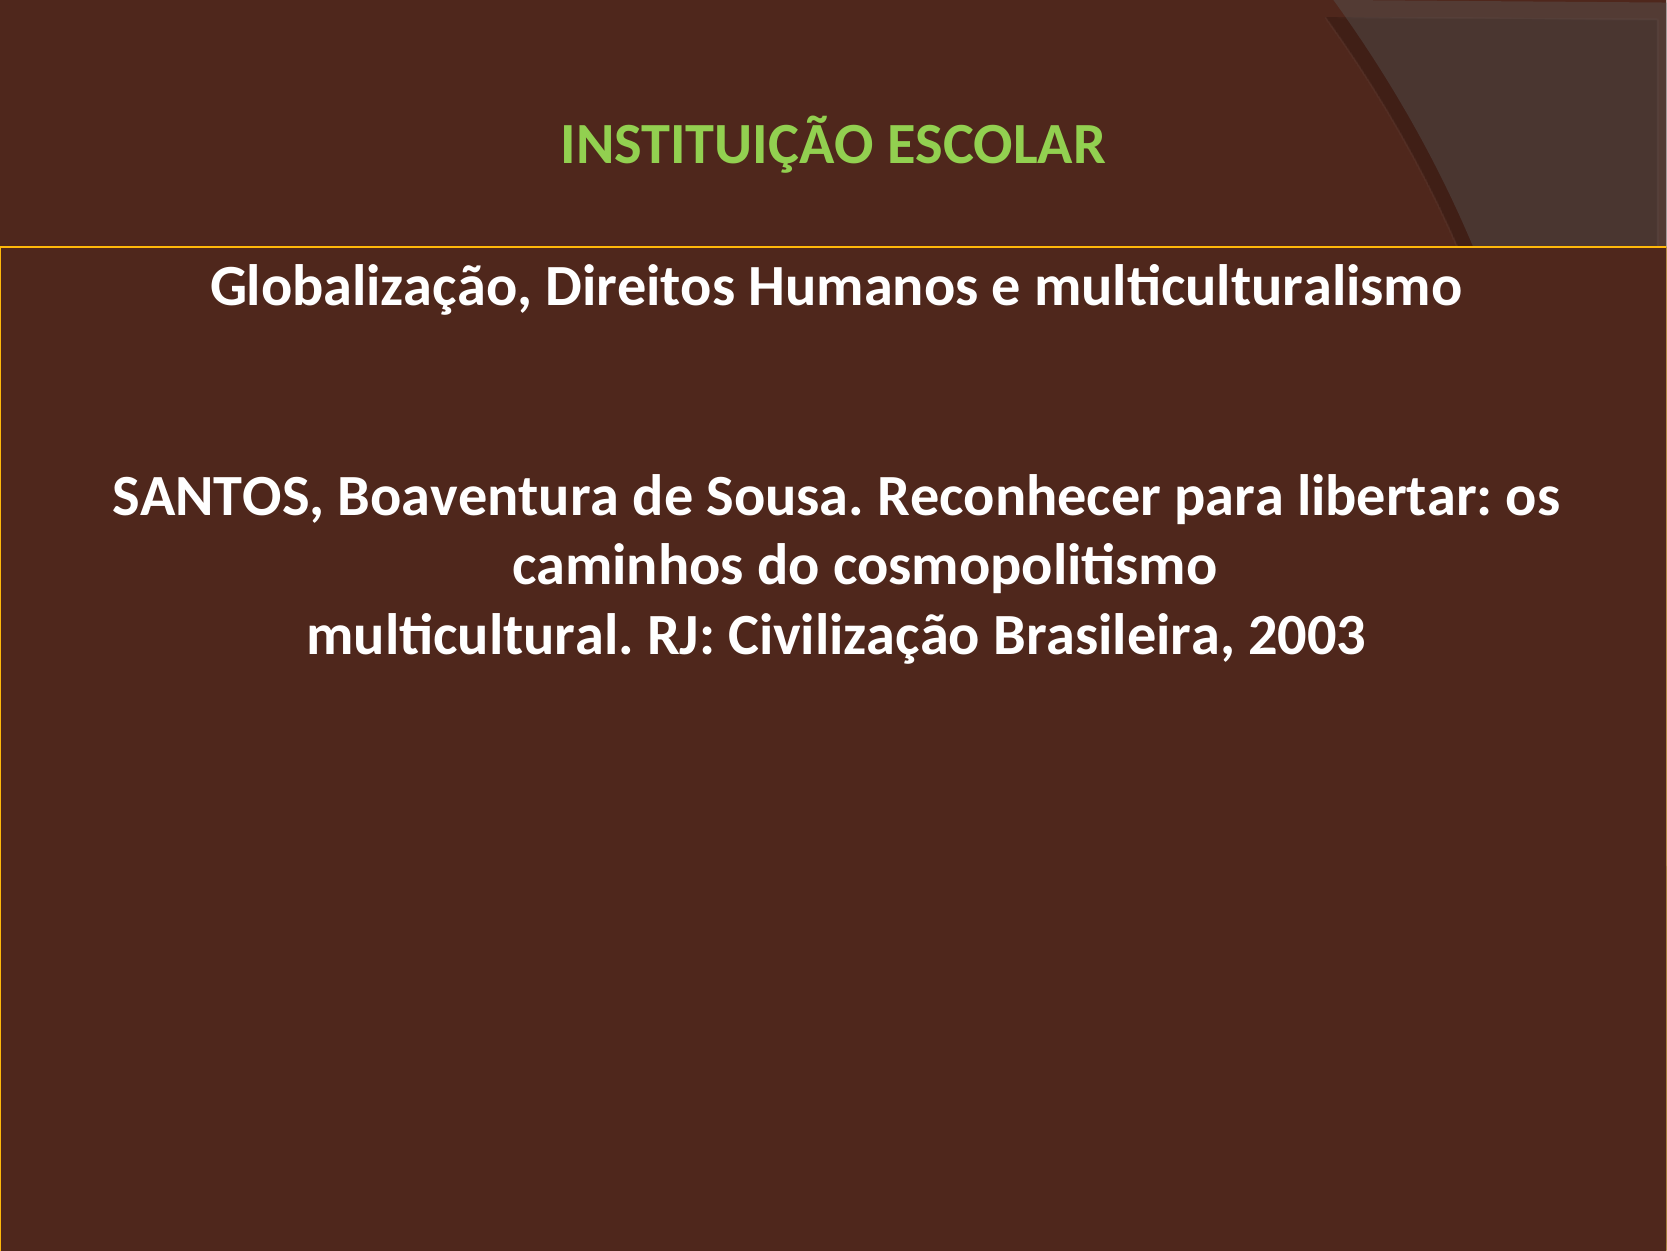

INSTITUIÇÃO ESCOLAR
# Globalização, Direitos Humanos e multiculturalismo
SANTOS, Boaventura de Sousa. Reconhecer para libertar: os caminhos do cosmopolitismo
multicultural. RJ: Civilização Brasileira, 2003